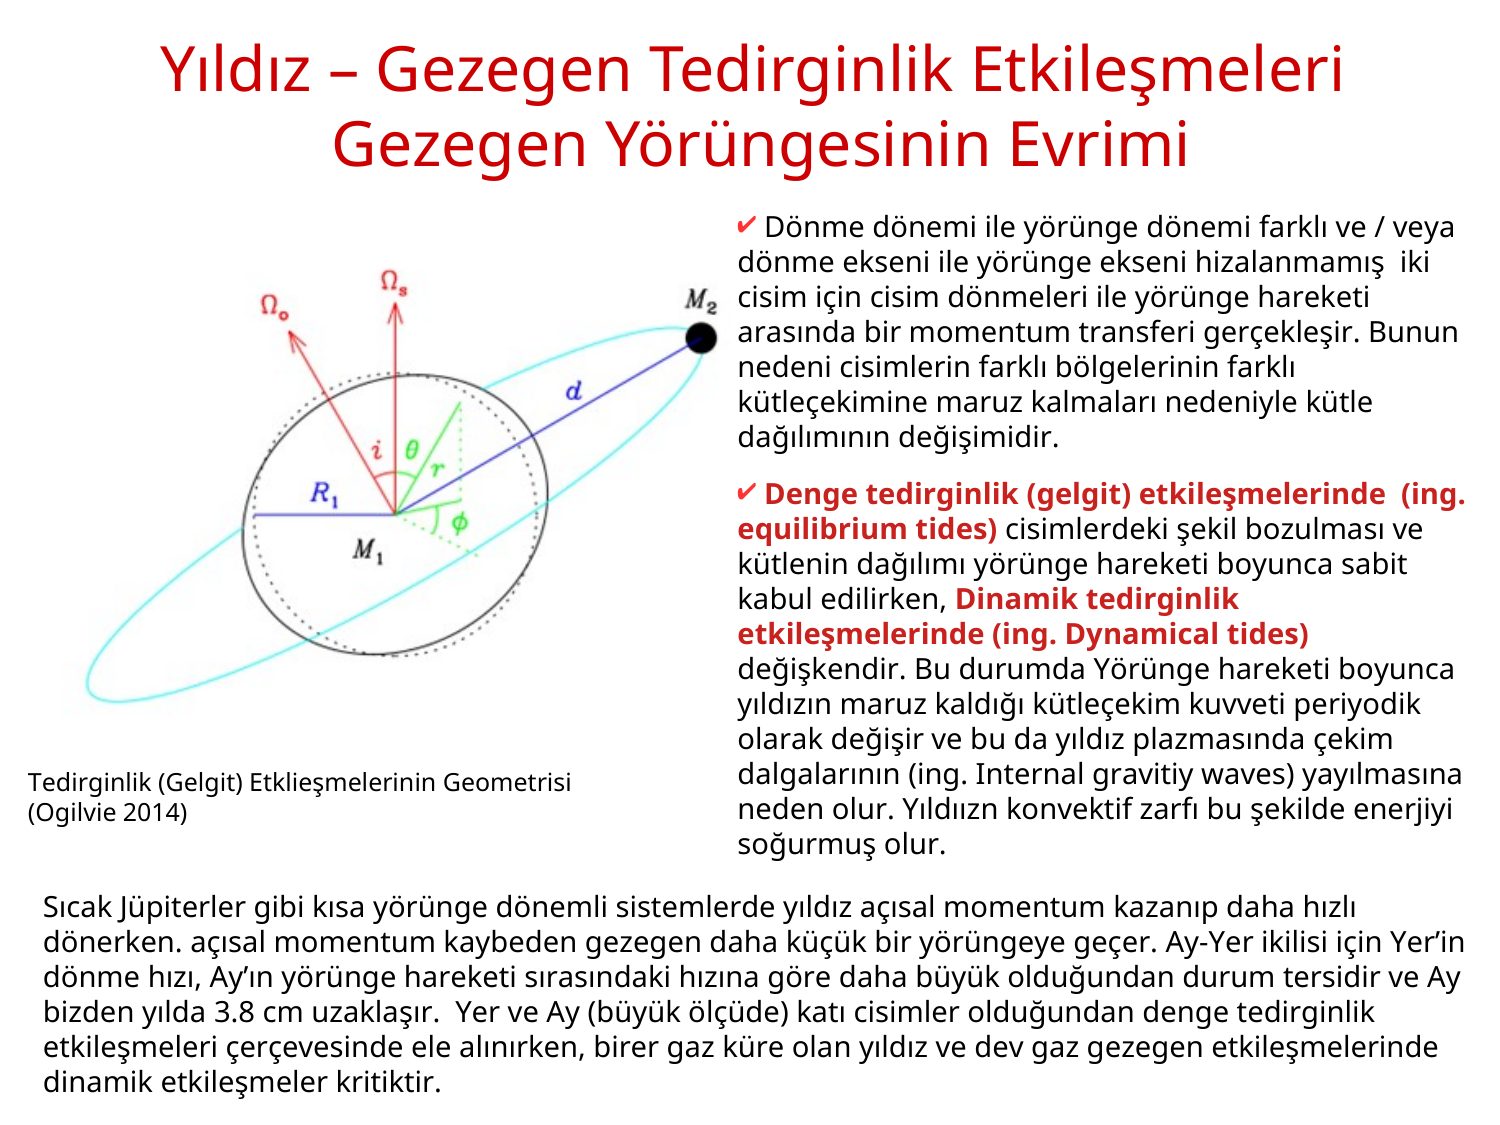

# Yıldız – Gezegen Tedirginlik Etkileşmeleri Gezegen Yörüngesinin Evrimi
 Dönme dönemi ile yörünge dönemi farklı ve / veya dönme ekseni ile yörünge ekseni hizalanmamış iki cisim için cisim dönmeleri ile yörünge hareketi arasında bir momentum transferi gerçekleşir. Bunun nedeni cisimlerin farklı bölgelerinin farklı kütleçekimine maruz kalmaları nedeniyle kütle dağılımının değişimidir.
 Denge tedirginlik (gelgit) etkileşmelerinde (ing. equilibrium tides) cisimlerdeki şekil bozulması ve kütlenin dağılımı yörünge hareketi boyunca sabit kabul edilirken, Dinamik tedirginlik etkileşmelerinde (ing. Dynamical tides) değişkendir. Bu durumda Yörünge hareketi boyunca yıldızın maruz kaldığı kütleçekim kuvveti periyodik olarak değişir ve bu da yıldız plazmasında çekim dalgalarının (ing. Internal gravitiy waves) yayılmasına neden olur. Yıldıızn konvektif zarfı bu şekilde enerjiyi soğurmuş olur.
Tedirginlik (Gelgit) Etklieşmelerinin Geometrisi (Ogilvie 2014)
Sıcak Jüpiterler gibi kısa yörünge dönemli sistemlerde yıldız açısal momentum kazanıp daha hızlı dönerken. açısal momentum kaybeden gezegen daha küçük bir yörüngeye geçer. Ay-Yer ikilisi için Yer’in dönme hızı, Ay’ın yörünge hareketi sırasındaki hızına göre daha büyük olduğundan durum tersidir ve Ay bizden yılda 3.8 cm uzaklaşır. Yer ve Ay (büyük ölçüde) katı cisimler olduğundan denge tedirginlik etkileşmeleri çerçevesinde ele alınırken, birer gaz küre olan yıldız ve dev gaz gezegen etkileşmelerinde dinamik etkileşmeler kritiktir.